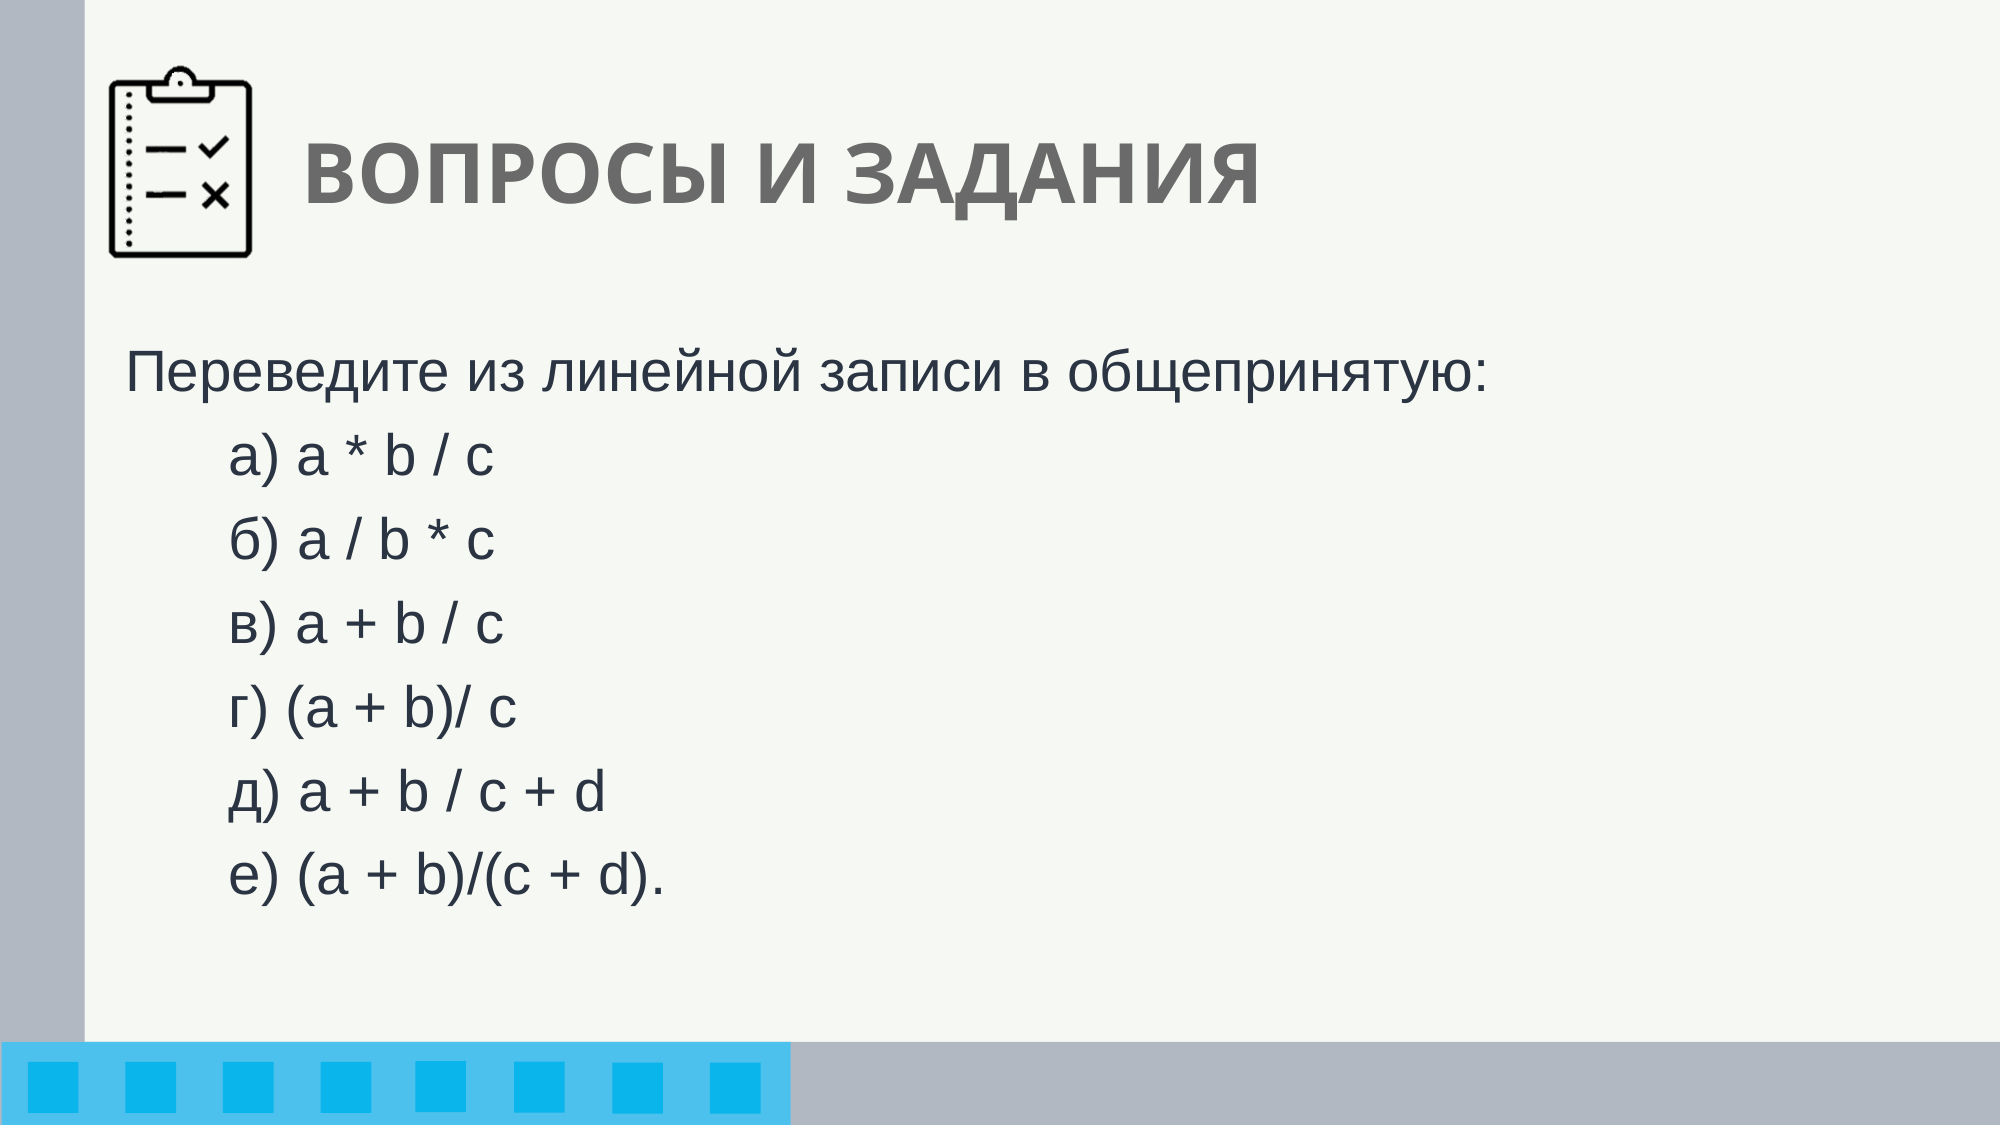

# ВОПРОСЫ И ЗАДАНИЯ
Переведите из линейной записи в общепринятую:
а) a * b / c
б) a / b * c
в) a + b / c
г) (a + b)/ c
д) a + b / c + d
е) (a + b)/(c + d).